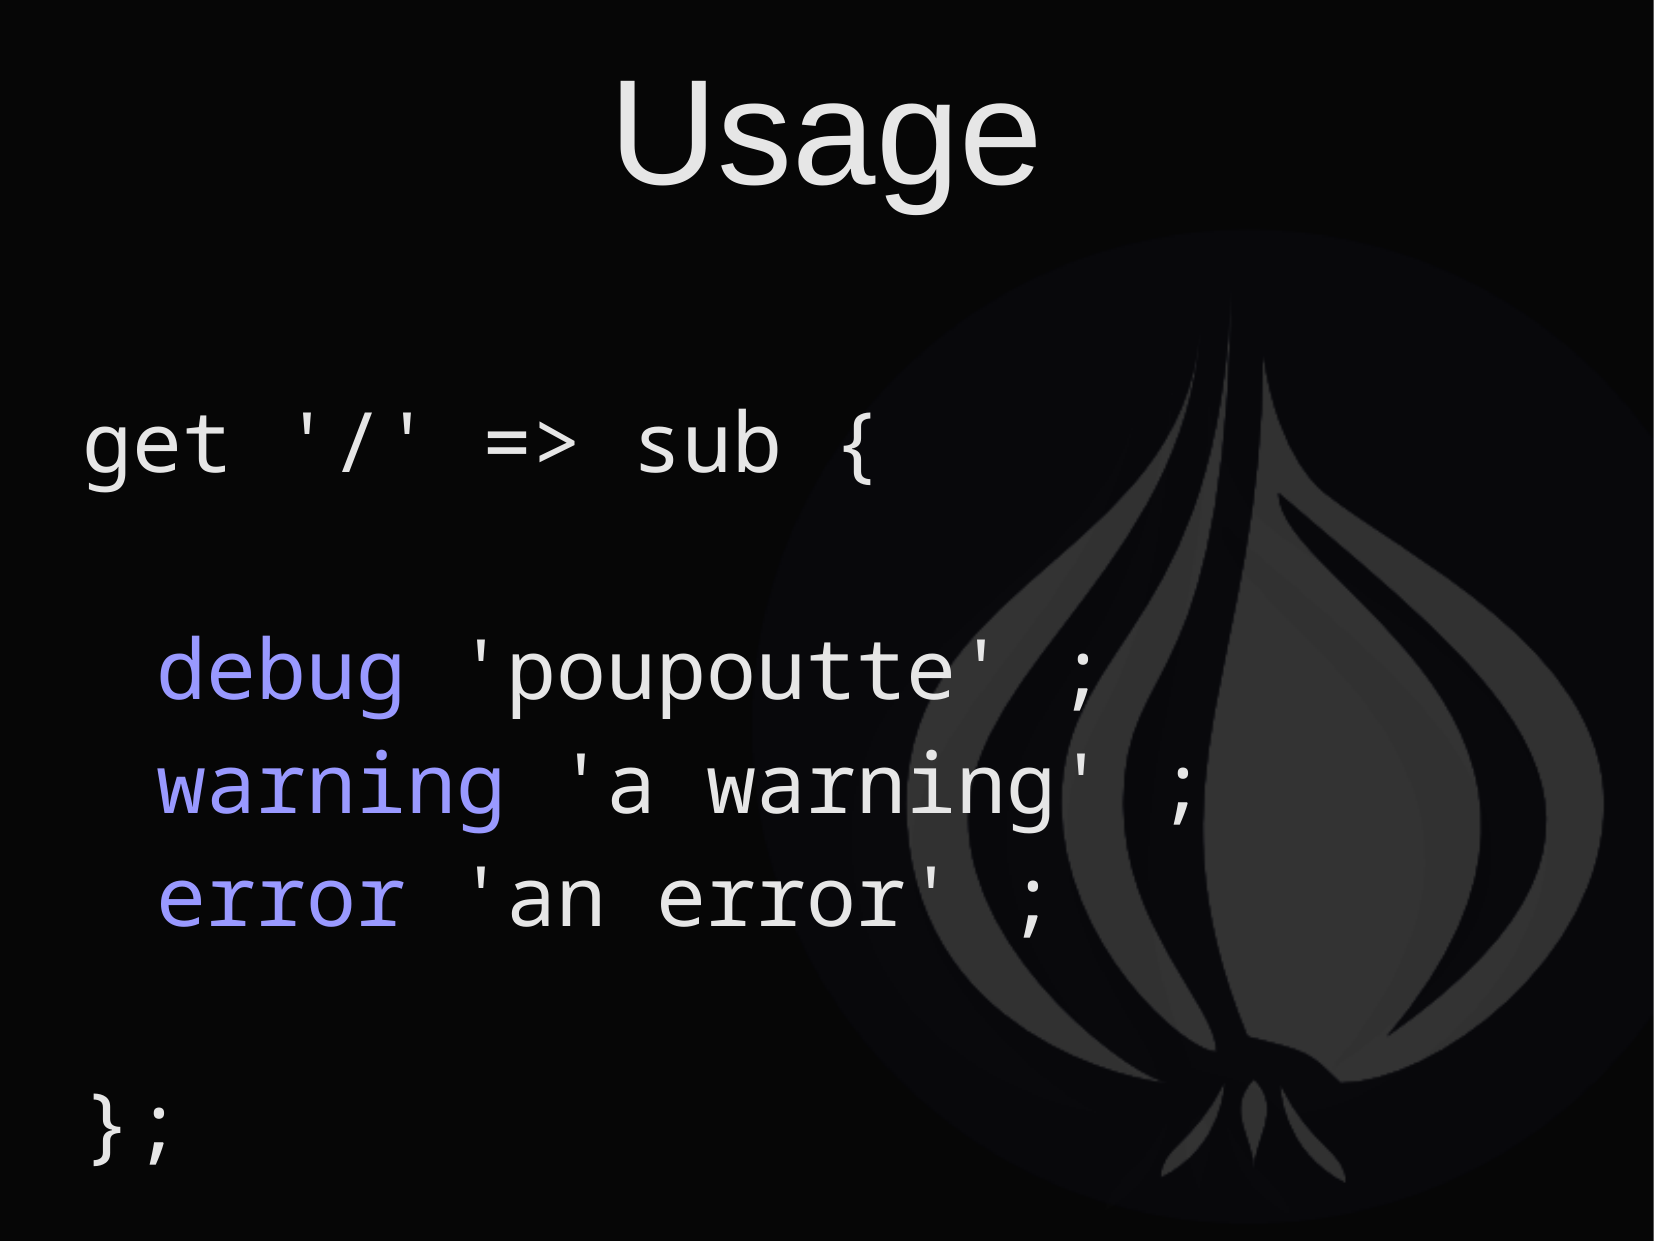

# Usage
get '/' => sub {
	debug 'poupoutte' ;
	warning 'a warning' ;
	error 'an error' ;
};